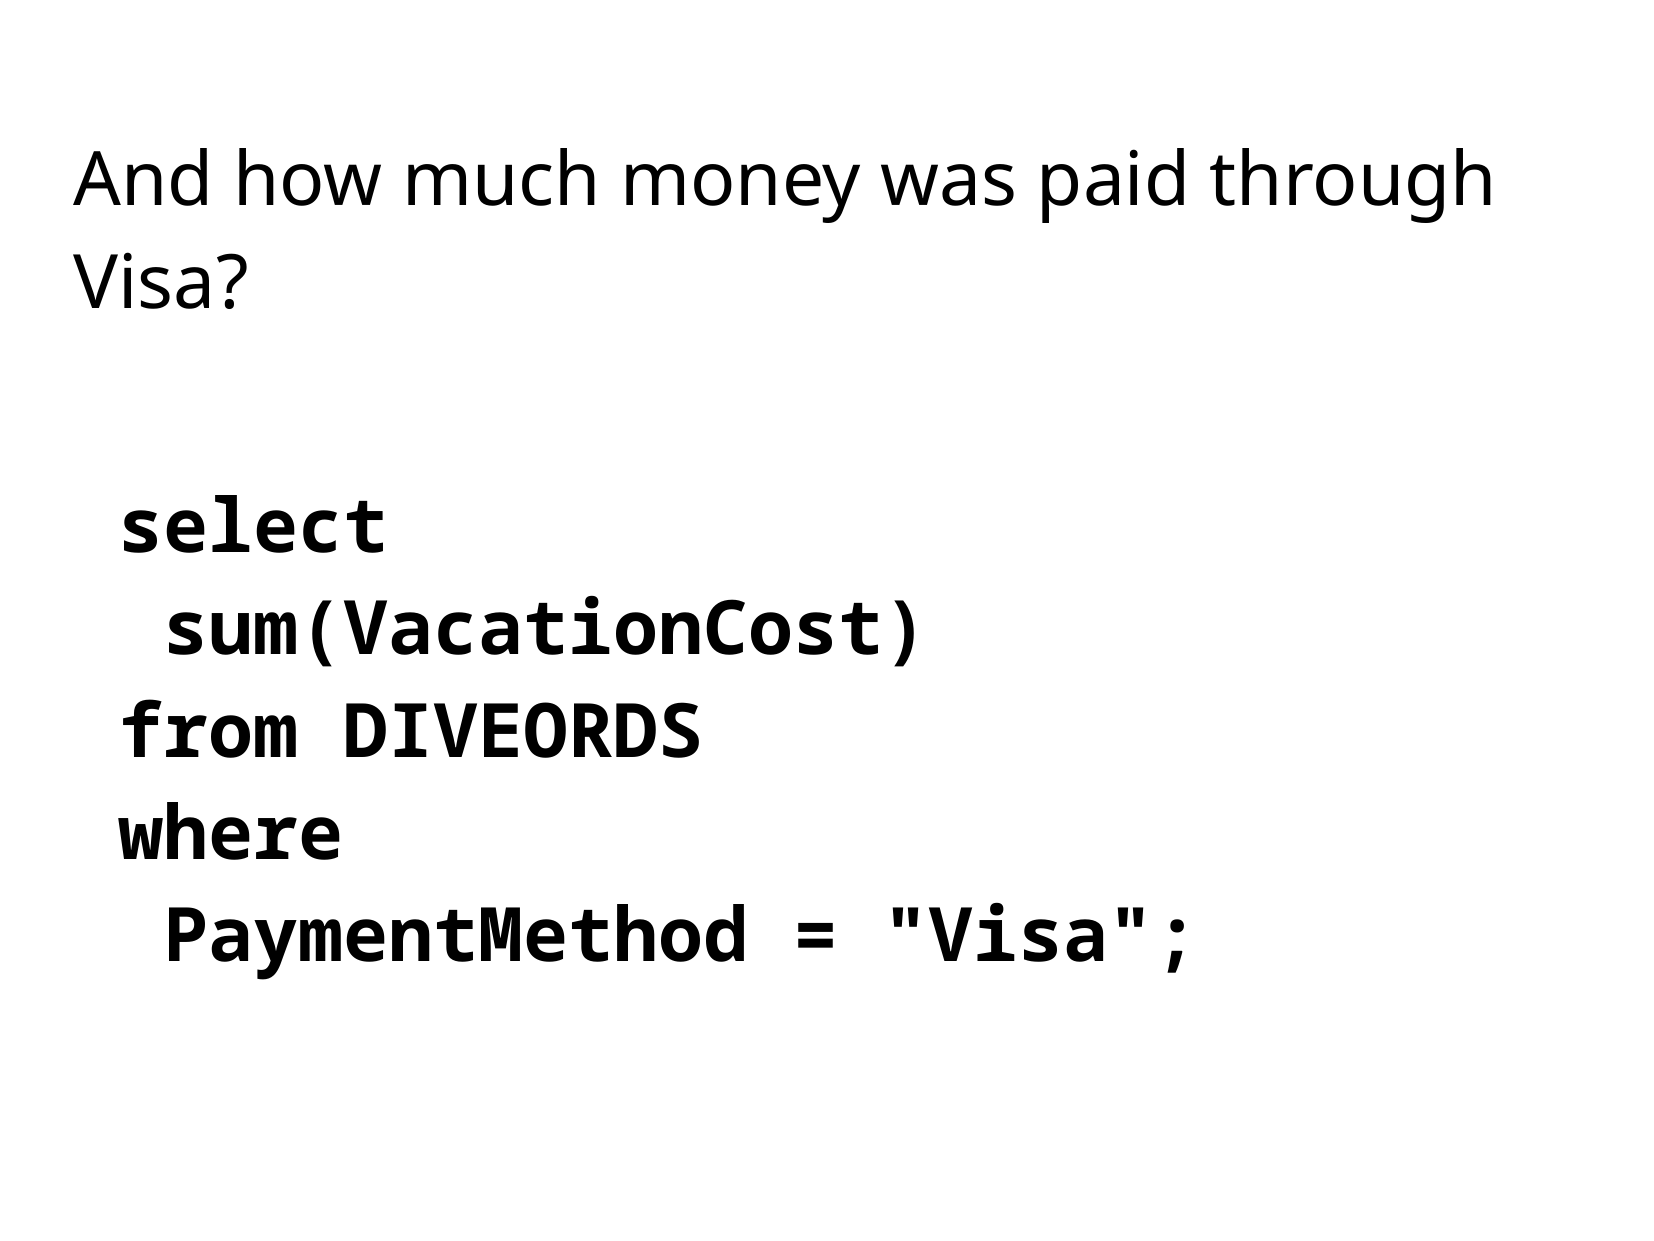

And how much money was paid through Visa?
# select
 sum(VacationCost)
from DIVEORDS
where
 PaymentMethod = "Visa";